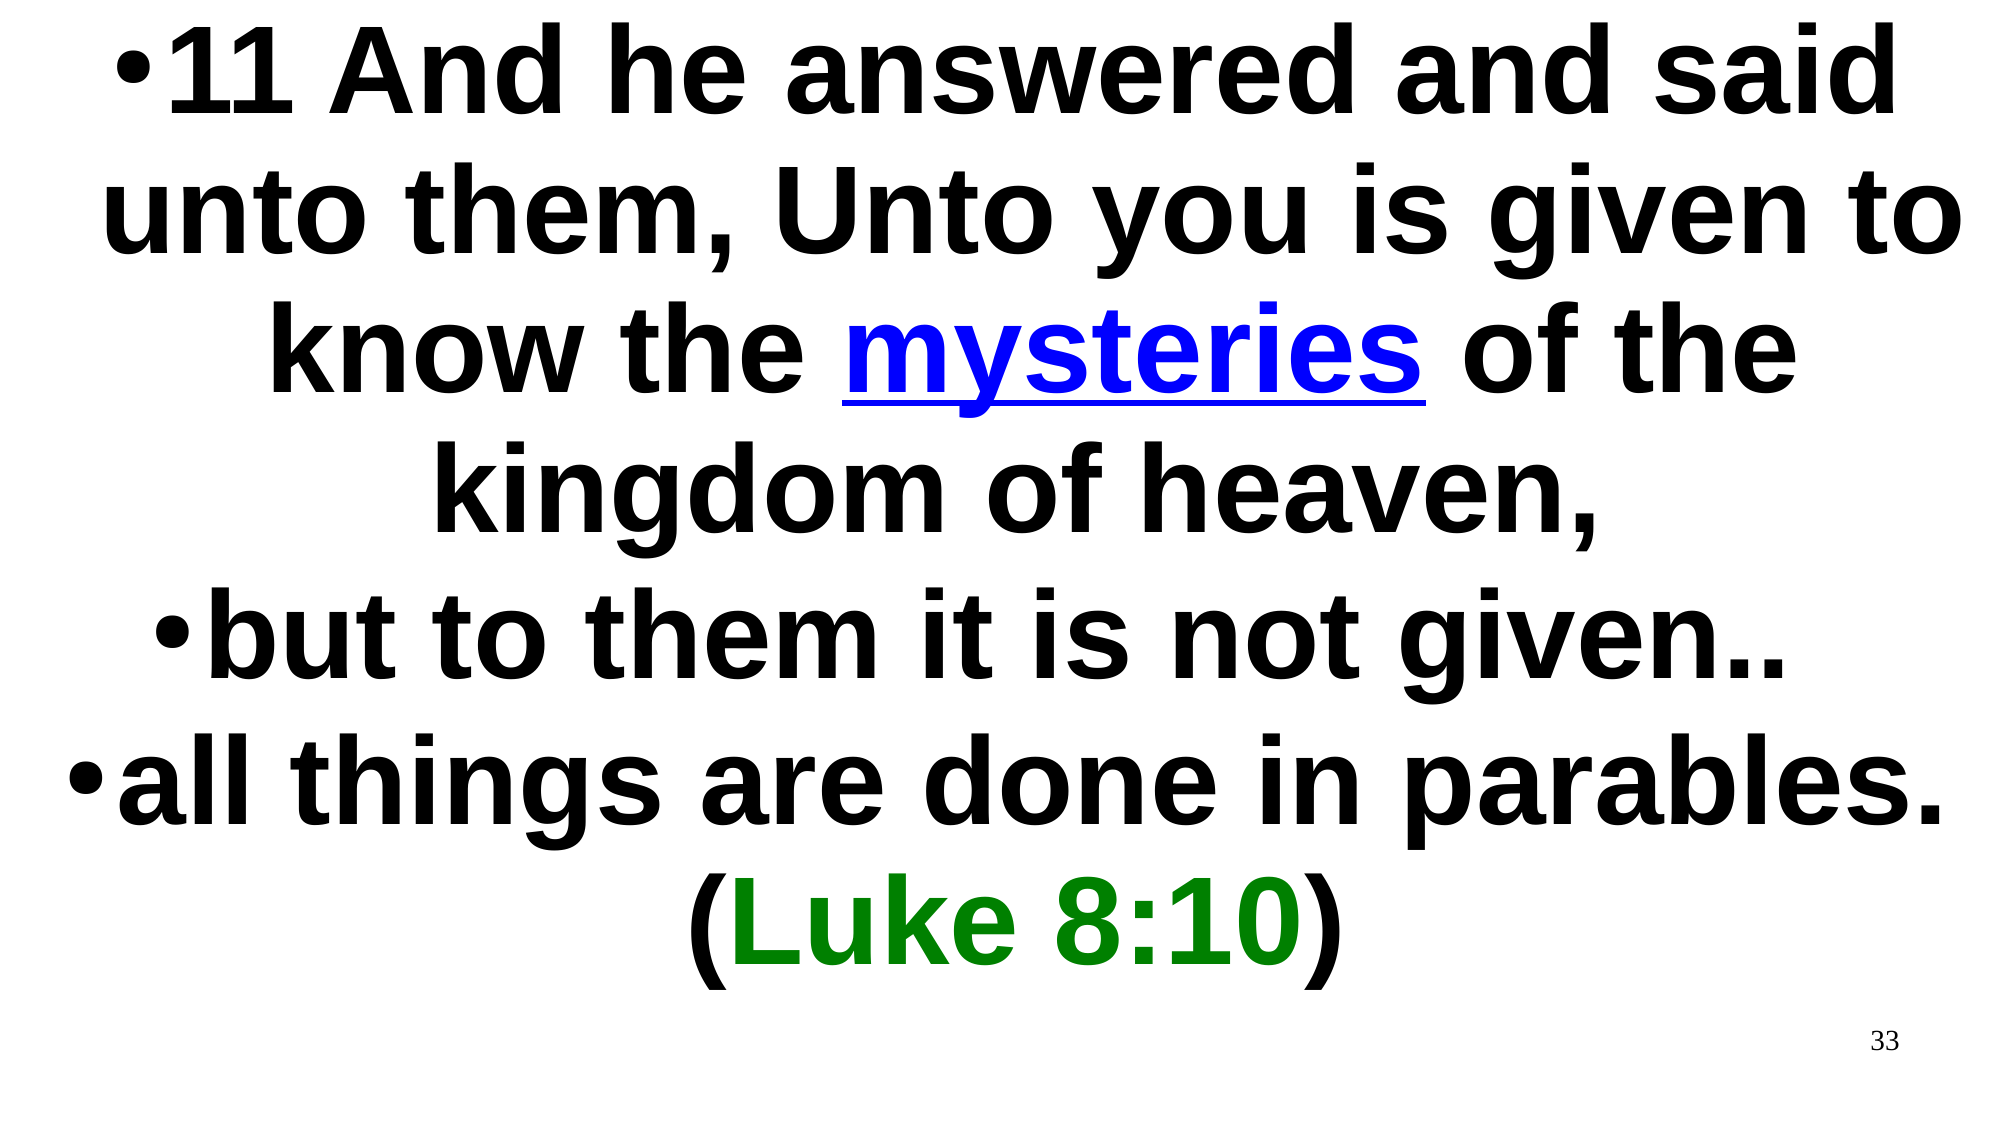

# 11 And he answered and said unto them, Unto you is given to know the mysteries of the kingdom of heaven,
but to them it is not given..
all things are done in parables.
(Luke 8:10)
33